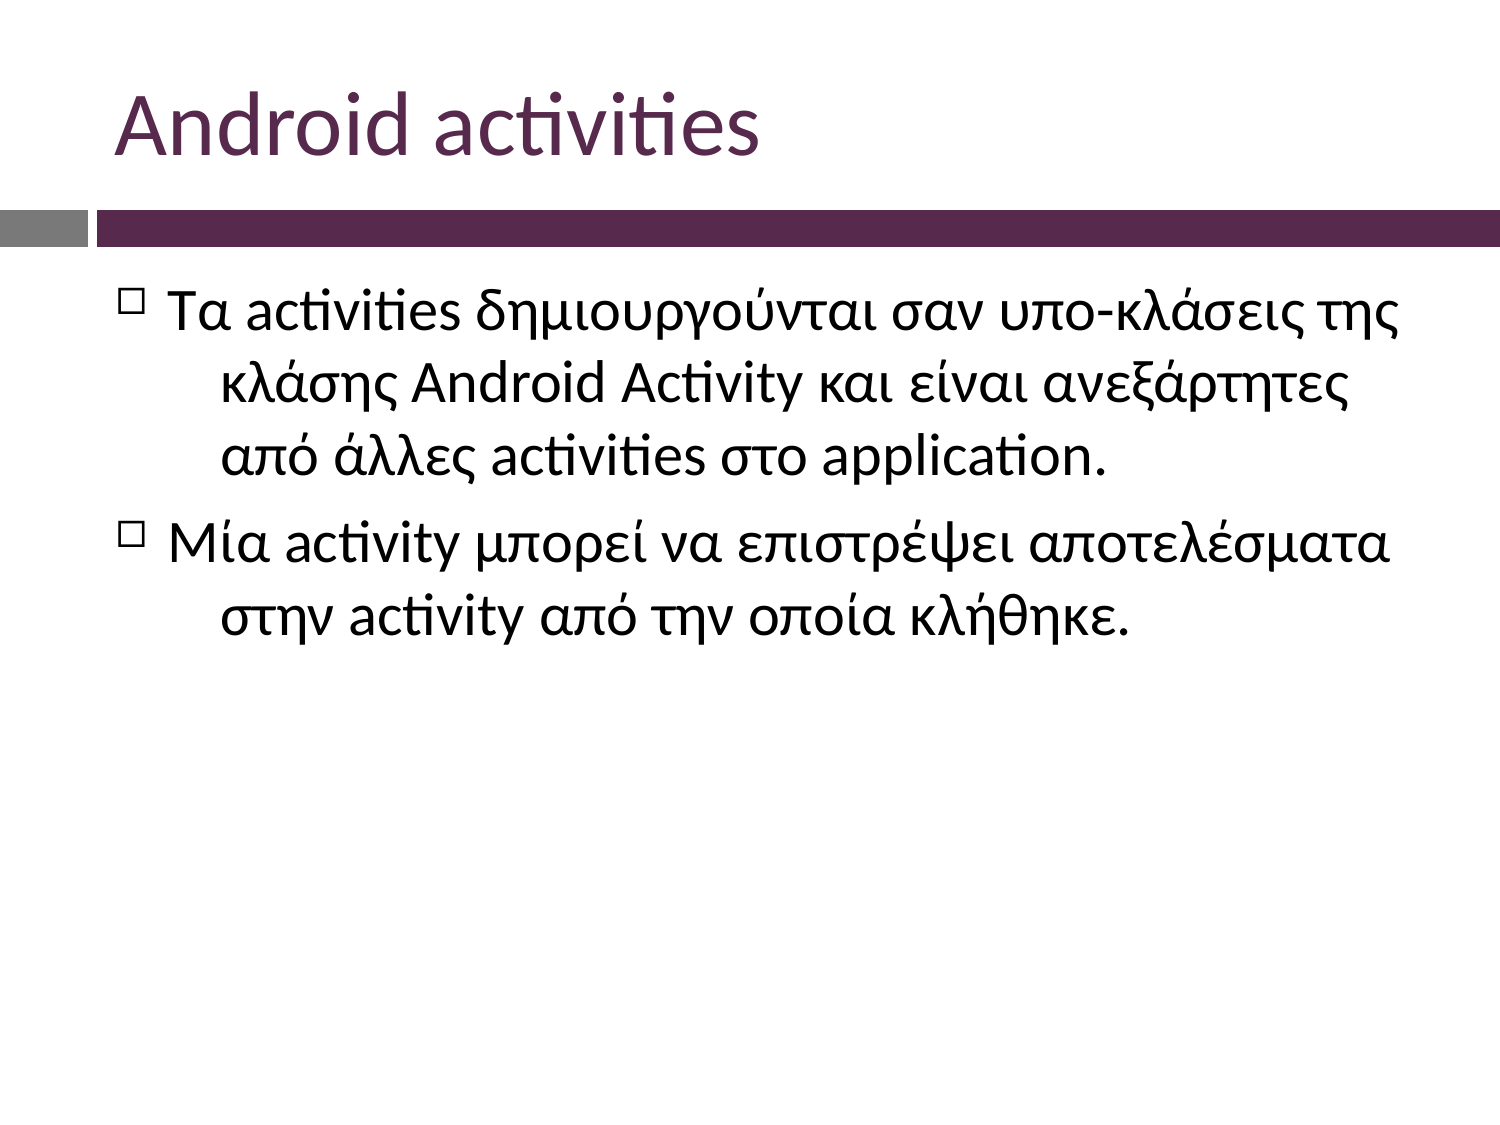

Android activities
# Τα activities δημιουργούνται σαν υπο-κλάσεις της κλάσης Android Activity και είναι ανεξάρτητες από άλλες activities στο application.
Μία activity μπορεί να επιστρέψει αποτελέσματα στην activity από την οποία κλήθηκε.